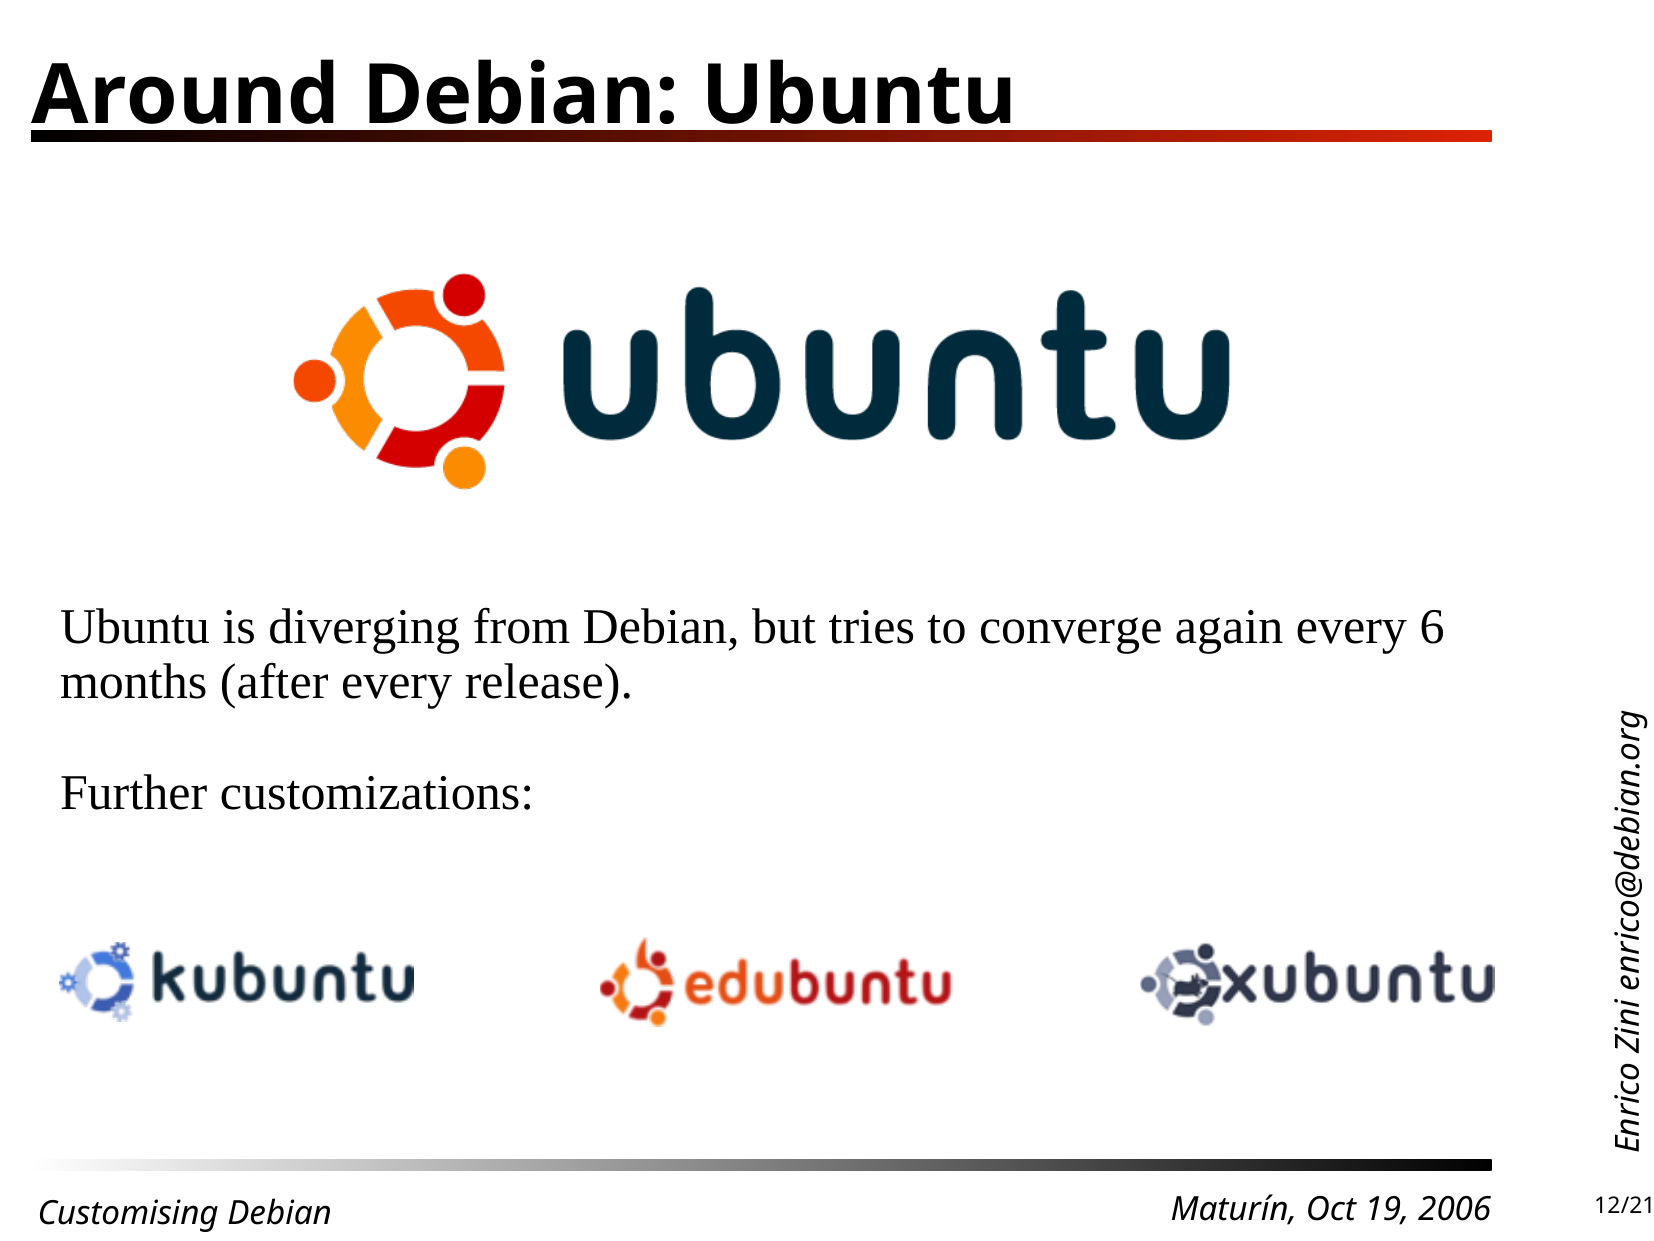

Around Debian: Ubuntu
Ubuntu is diverging from Debian, but tries to converge again every 6 months (after every release).
Further customizations: